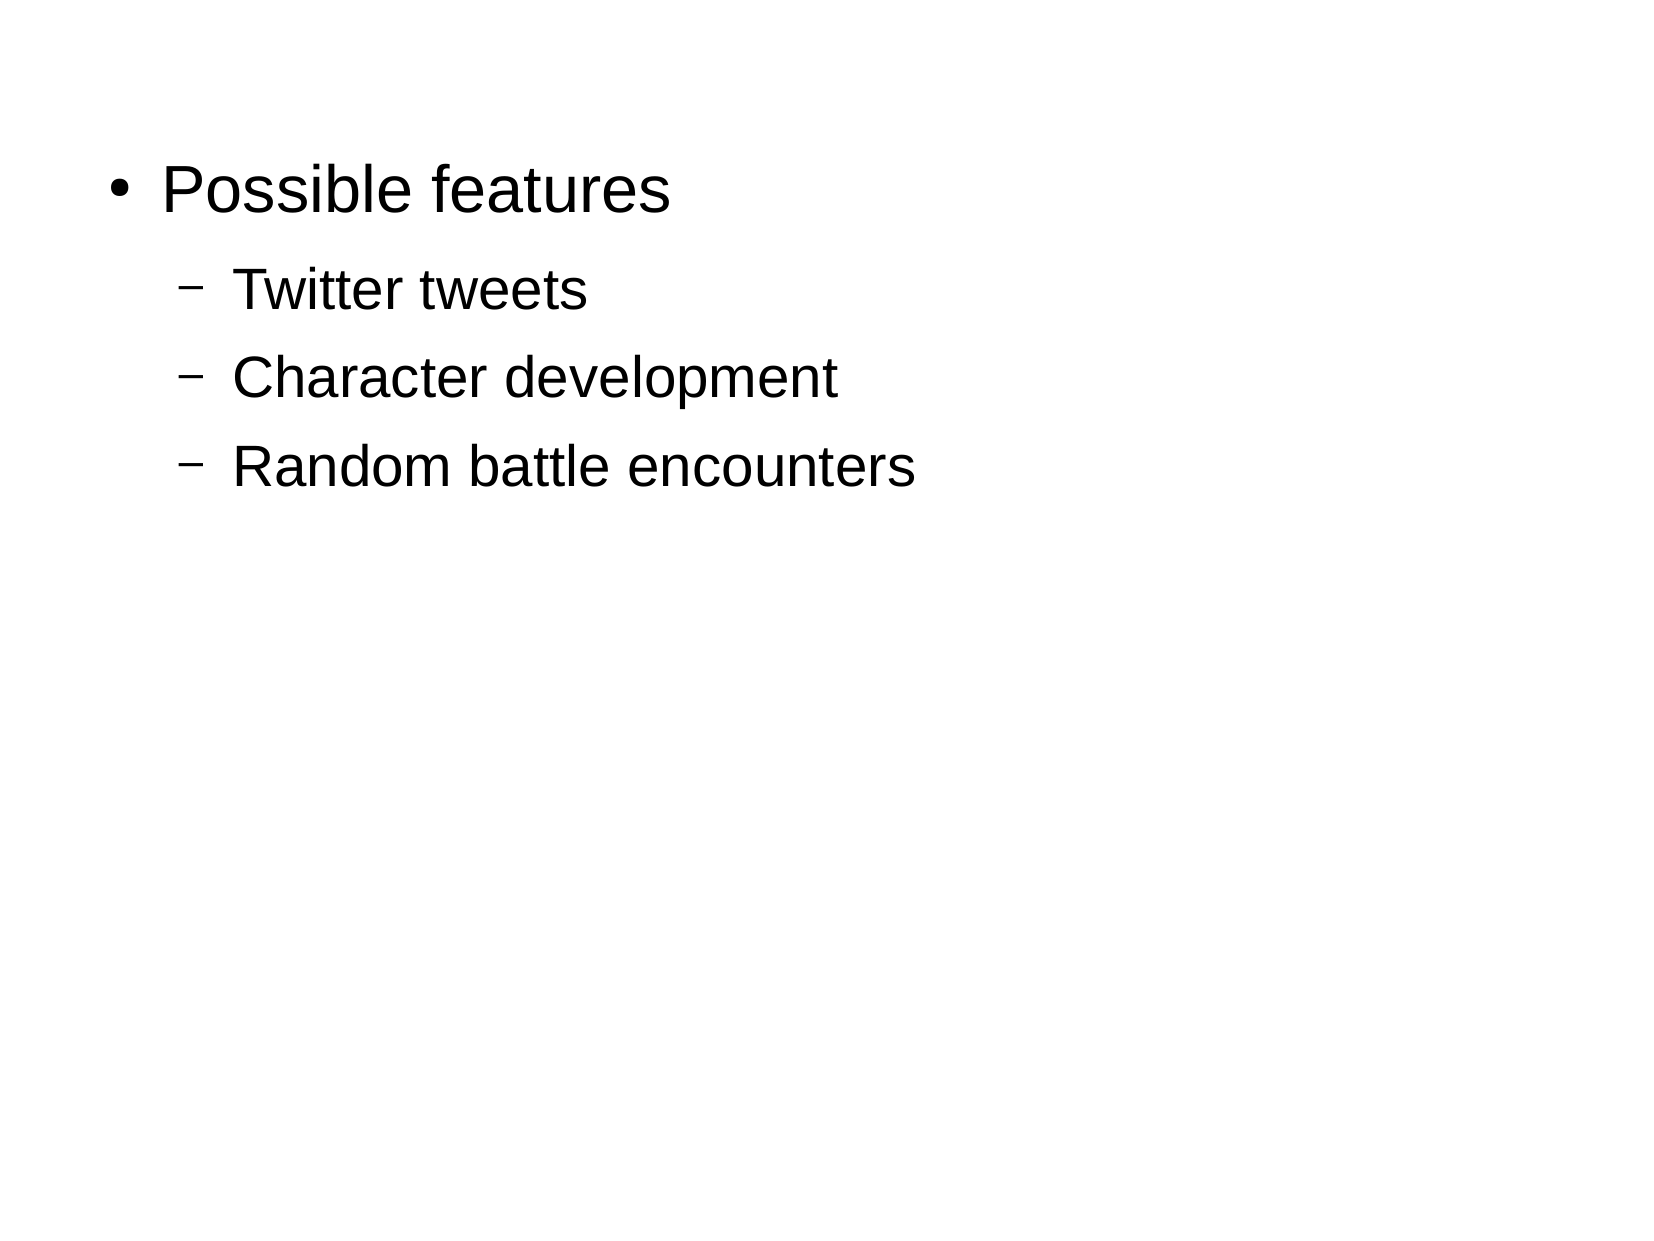

# Possible features
Twitter tweets
Character development
Random battle encounters